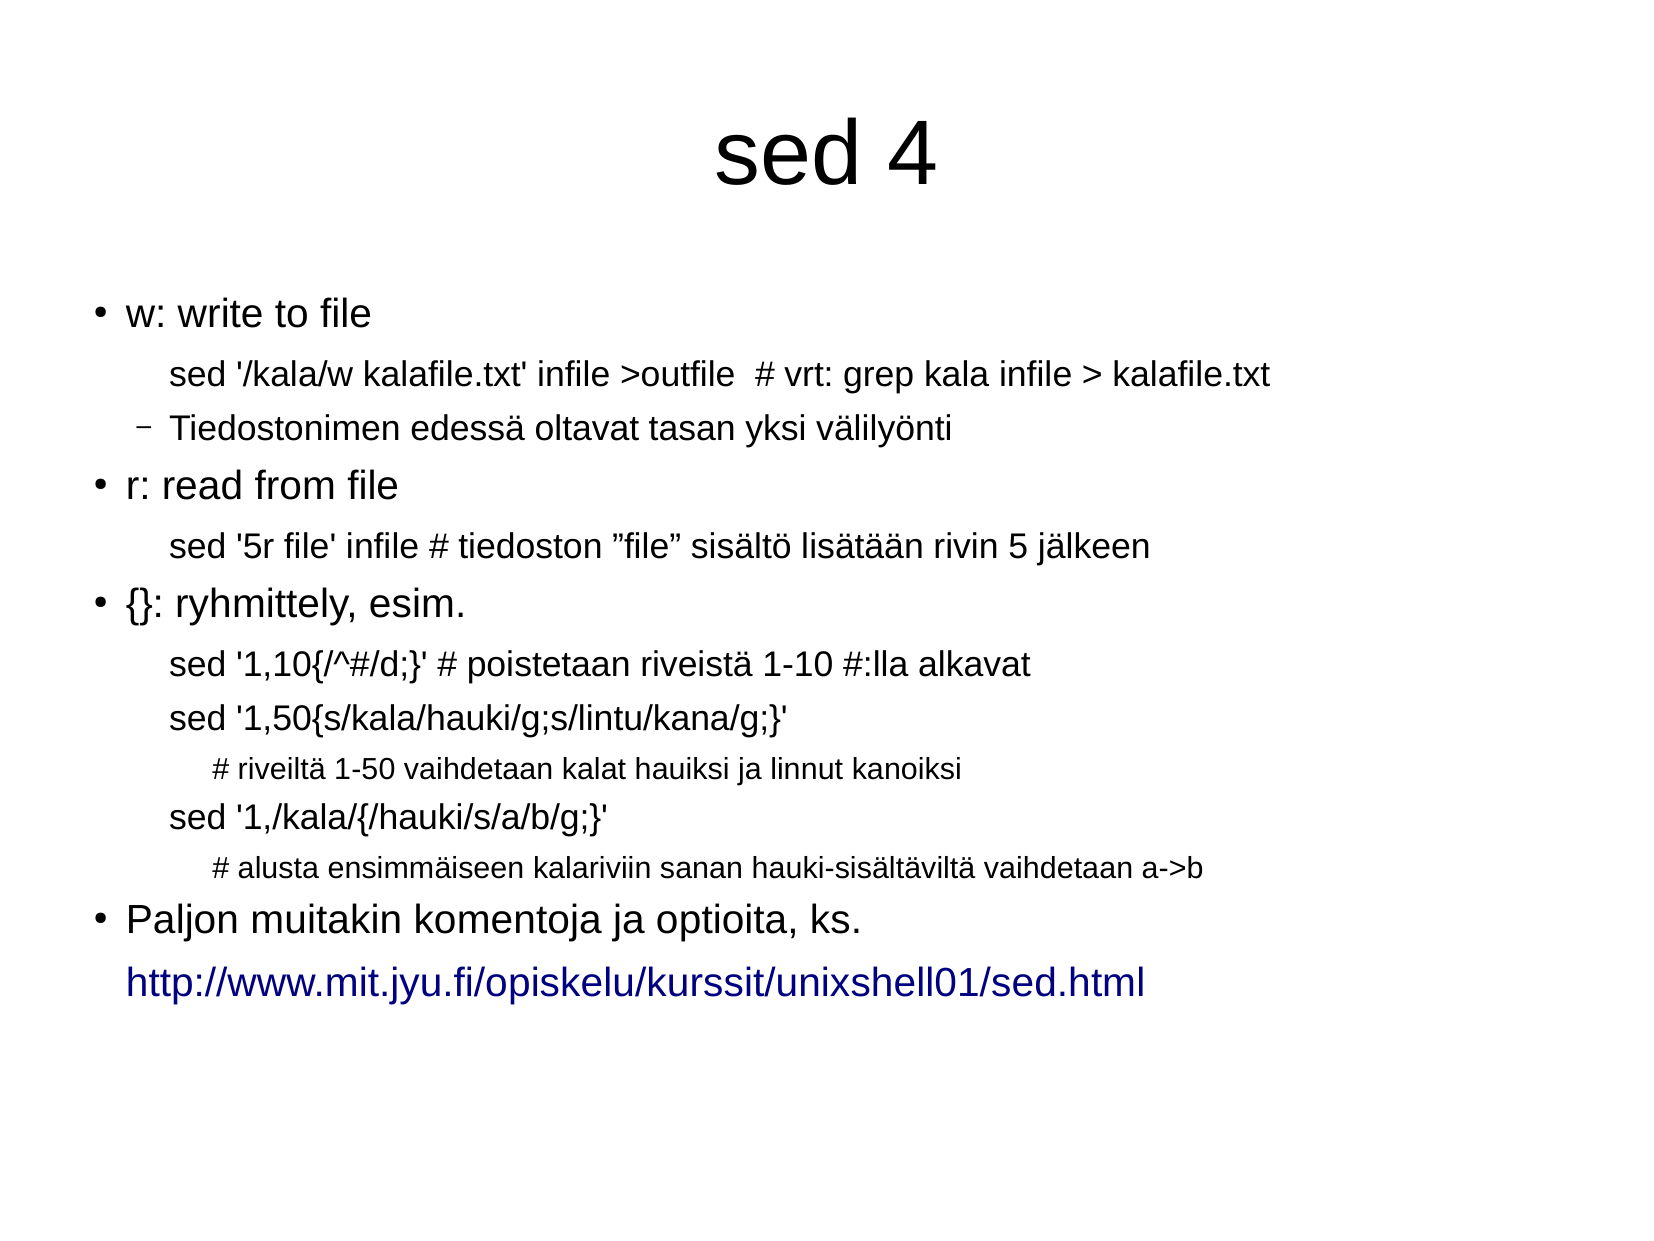

# sed 4
w: write to file
sed '/kala/w kalafile.txt' infile >outfile # vrt: grep kala infile > kalafile.txt
Tiedostonimen edessä oltavat tasan yksi välilyönti
r: read from file
sed '5r file' infile # tiedoston ”file” sisältö lisätään rivin 5 jälkeen
{}: ryhmittely, esim.
sed '1,10{/^#/d;}' # poistetaan riveistä 1-10 #:lla alkavat
sed '1,50{s/kala/hauki/g;s/lintu/kana/g;}'
# riveiltä 1-50 vaihdetaan kalat hauiksi ja linnut kanoiksi
sed '1,/kala/{/hauki/s/a/b/g;}'
# alusta ensimmäiseen kalariviin sanan hauki-sisältäviltä vaihdetaan a->b
Paljon muitakin komentoja ja optioita, ks.
http://www.mit.jyu.fi/opiskelu/kurssit/unixshell01/sed.html